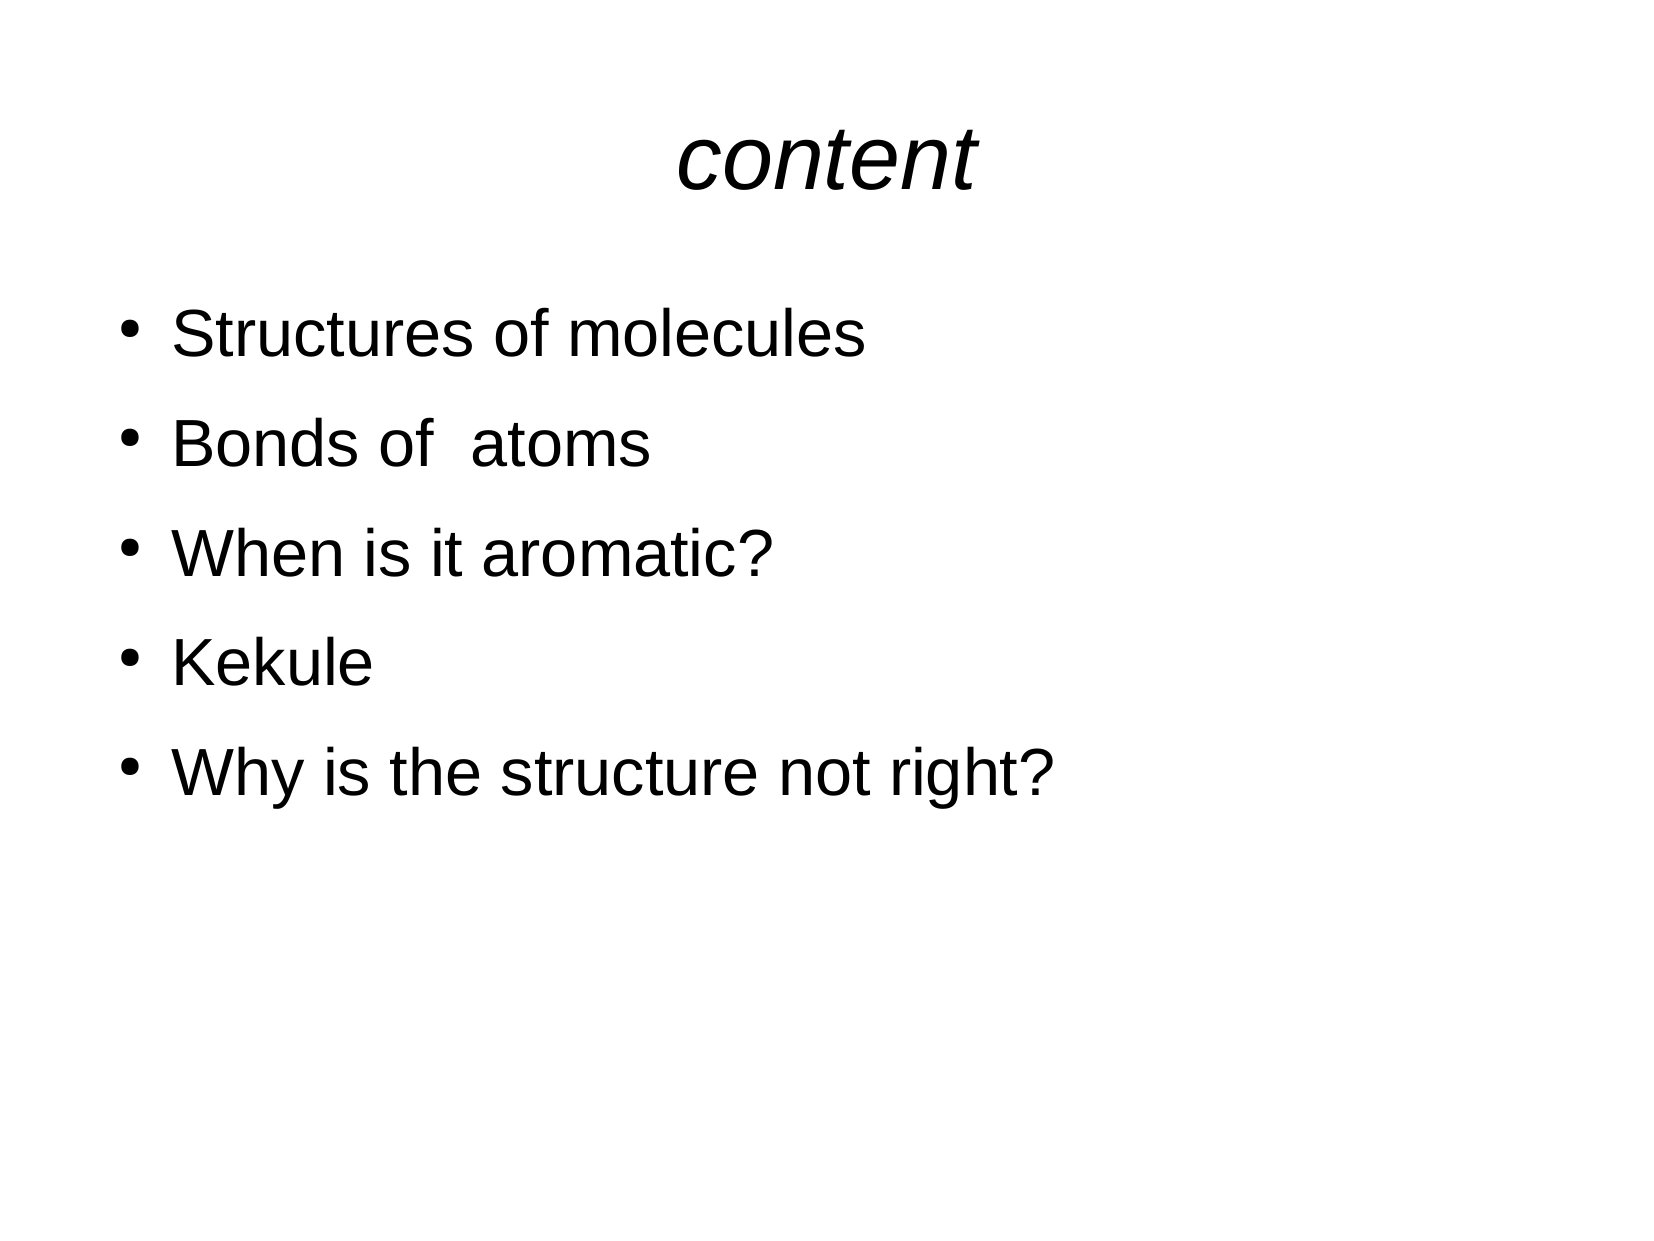

# content
Structures of molecules
Bonds of atoms
When is it aromatic?
Kekule
Why is the structure not right?